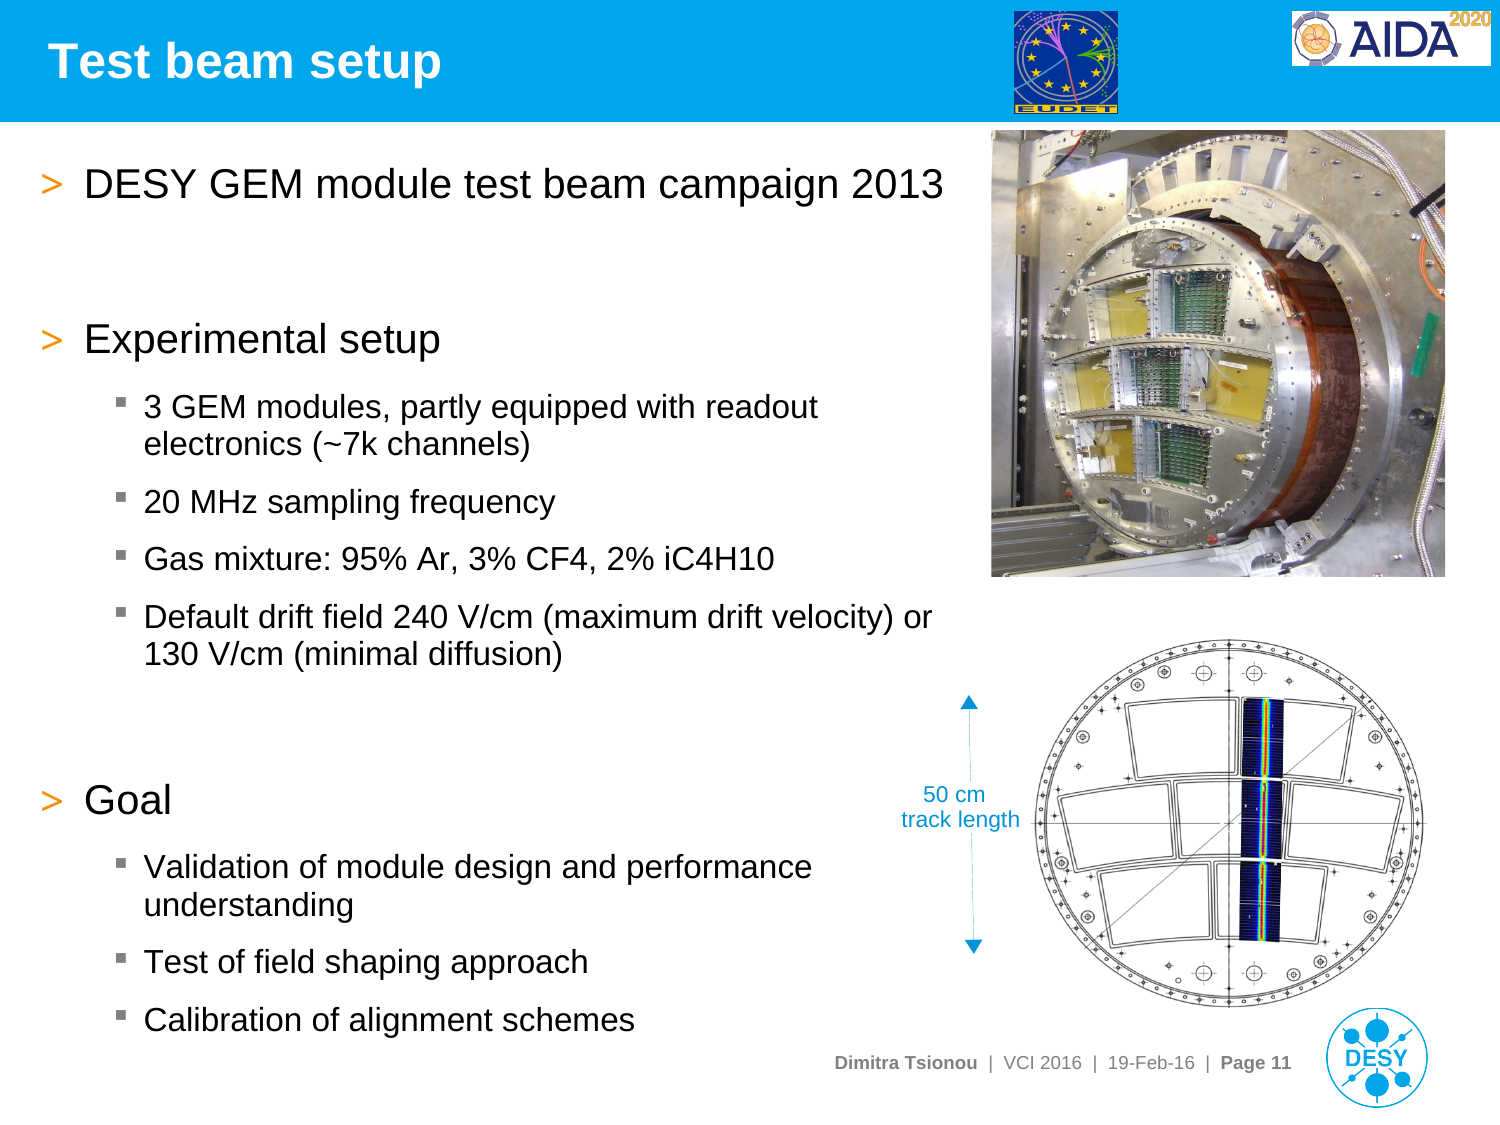

# Test beam setup
DESY GEM module test beam campaign 2013
Experimental setup
3 GEM modules, partly equipped with readout electronics (~7k channels)
20 MHz sampling frequency
Gas mixture: 95% Ar, 3% CF4, 2% iC4H10
Default drift field 240 V/cm (maximum drift velocity) or 130 V/cm (minimal diffusion)
Goal
Validation of module design and performance understanding
Test of field shaping approach
Calibration of alignment schemes
50 cm track length